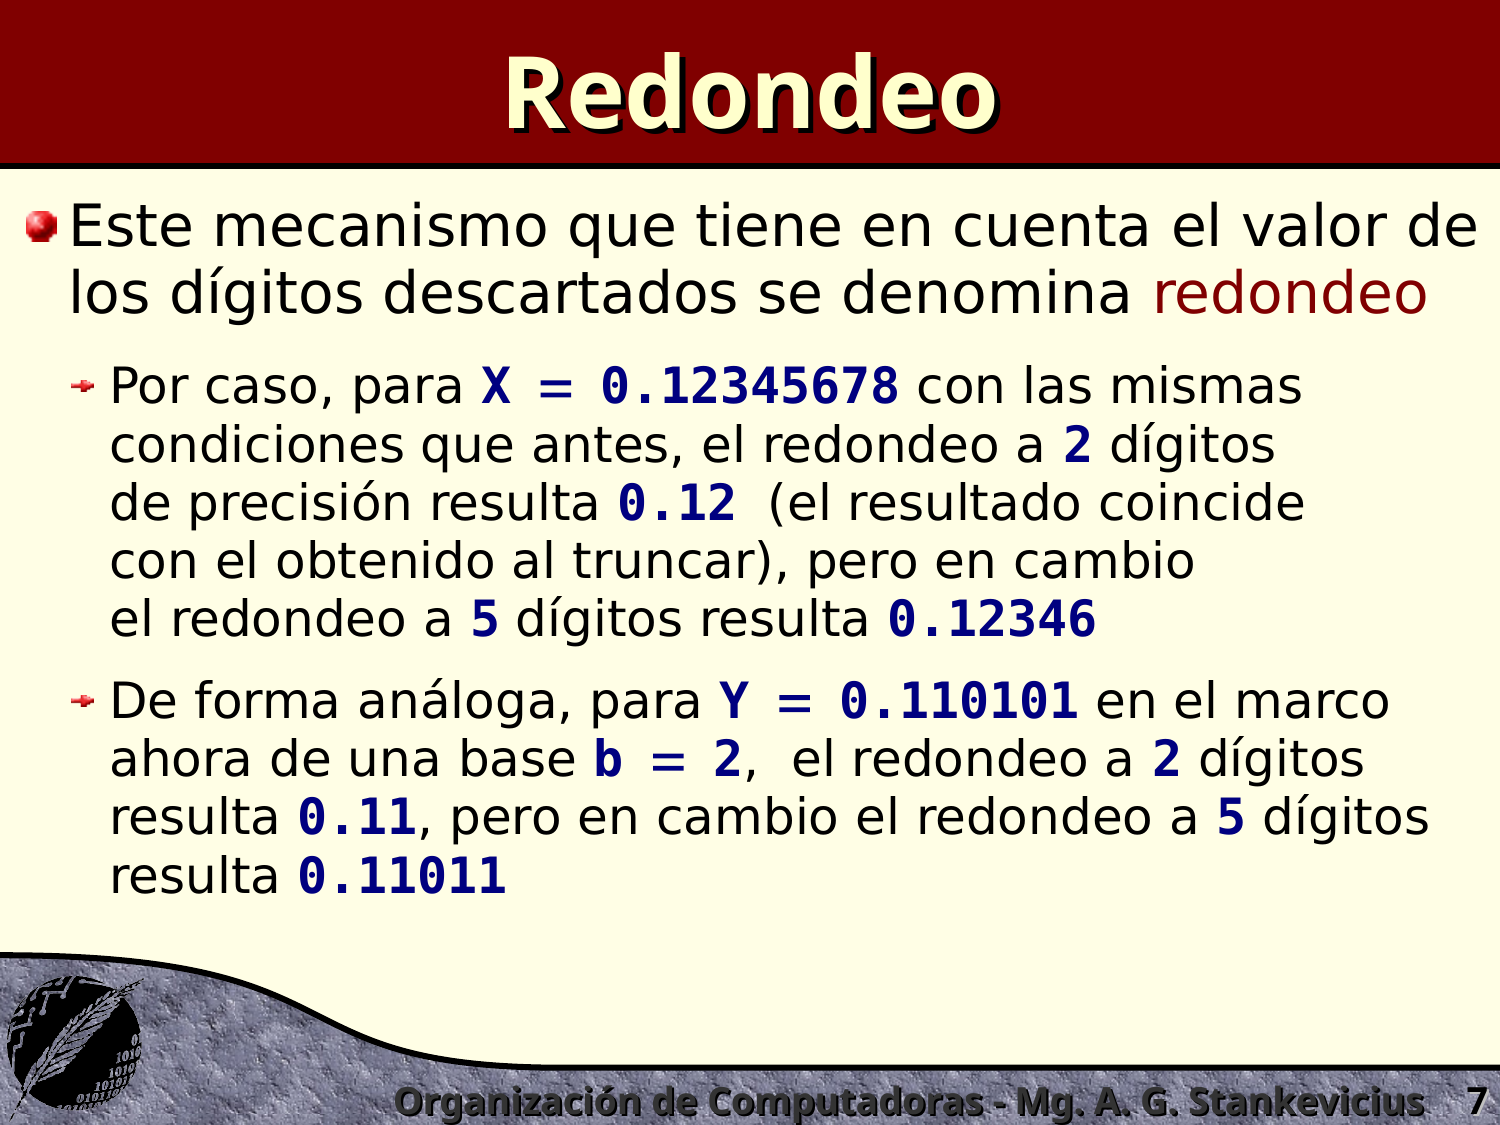

# Redondeo
Este mecanismo que tiene en cuenta el valor de los dígitos descartados se denomina redondeo
Por caso, para X = 0.12345678 con las mismas condiciones que antes, el redondeo a 2 dígitos
de precisión resulta 0.12 (el resultado coincide
con el obtenido al truncar), pero en cambio
el redondeo a 5 dígitos resulta 0.12346
De forma análoga, para Y = 0.110101 en el marco
ahora de una base b = 2, el redondeo a 2 dígitos resulta 0.11, pero en cambio el redondeo a 5 dígitos
resulta 0.11011
7